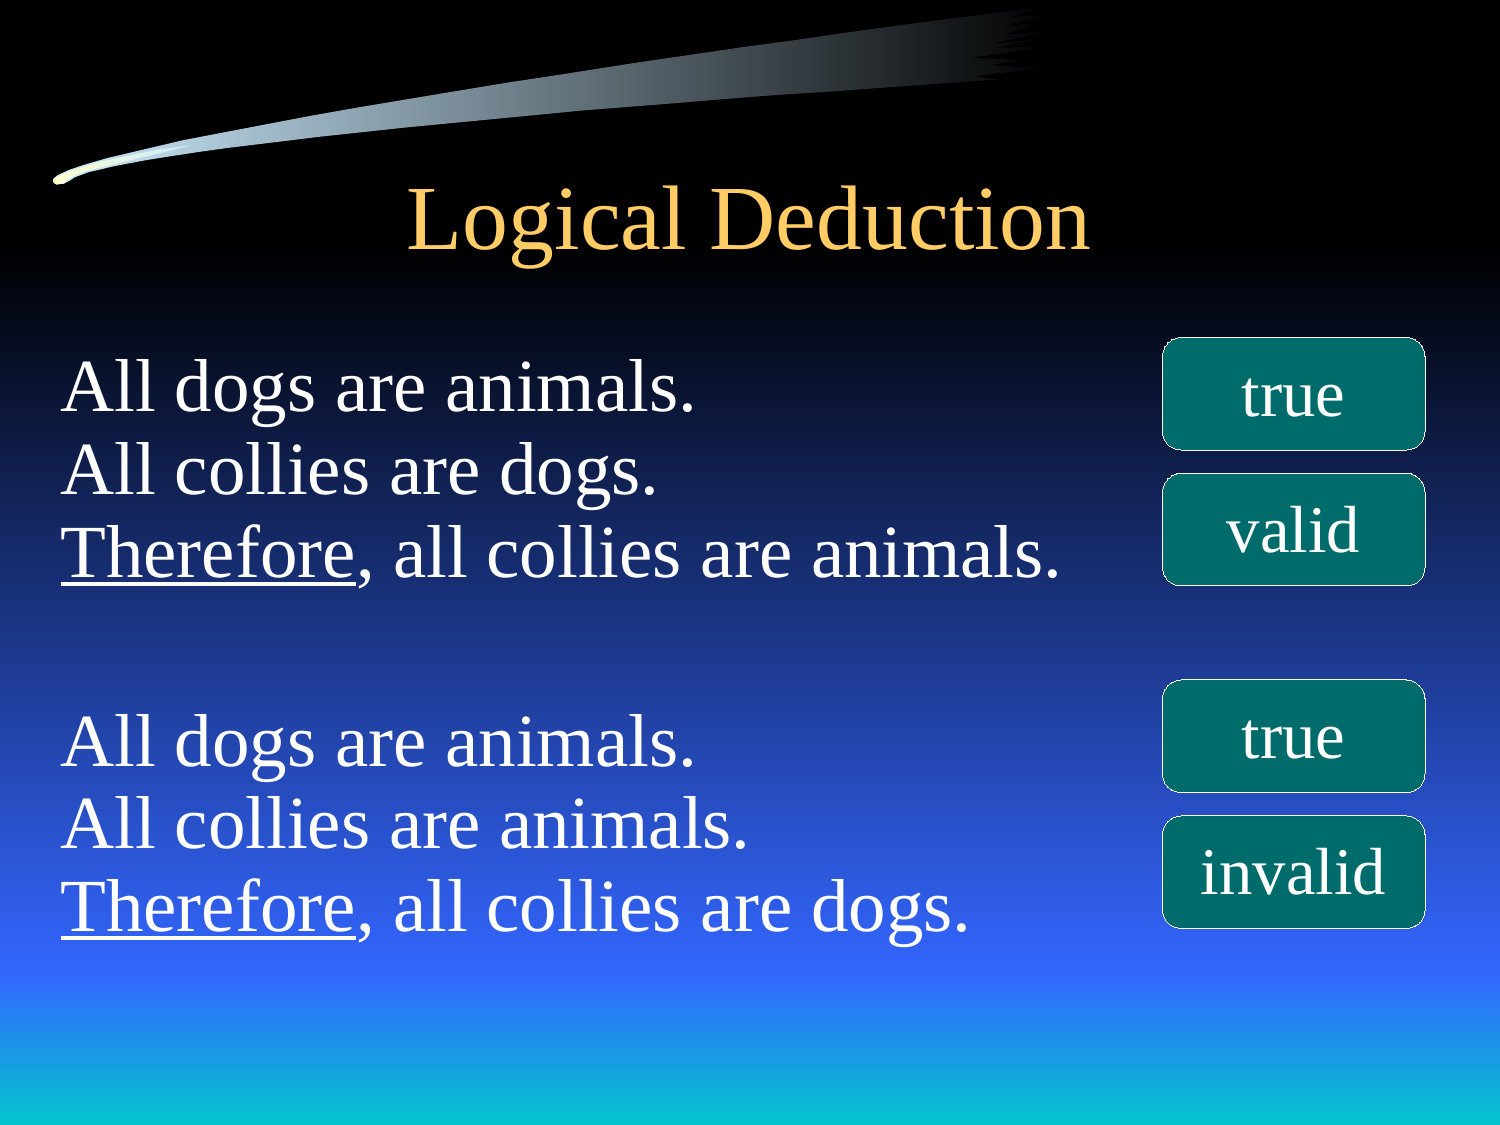

# Logical Deduction
All dogs are animals.
All collies are dogs.
Therefore, all collies are animals.
true
valid
true
All dogs are animals.
All collies are animals.
Therefore, all collies are dogs.
invalid